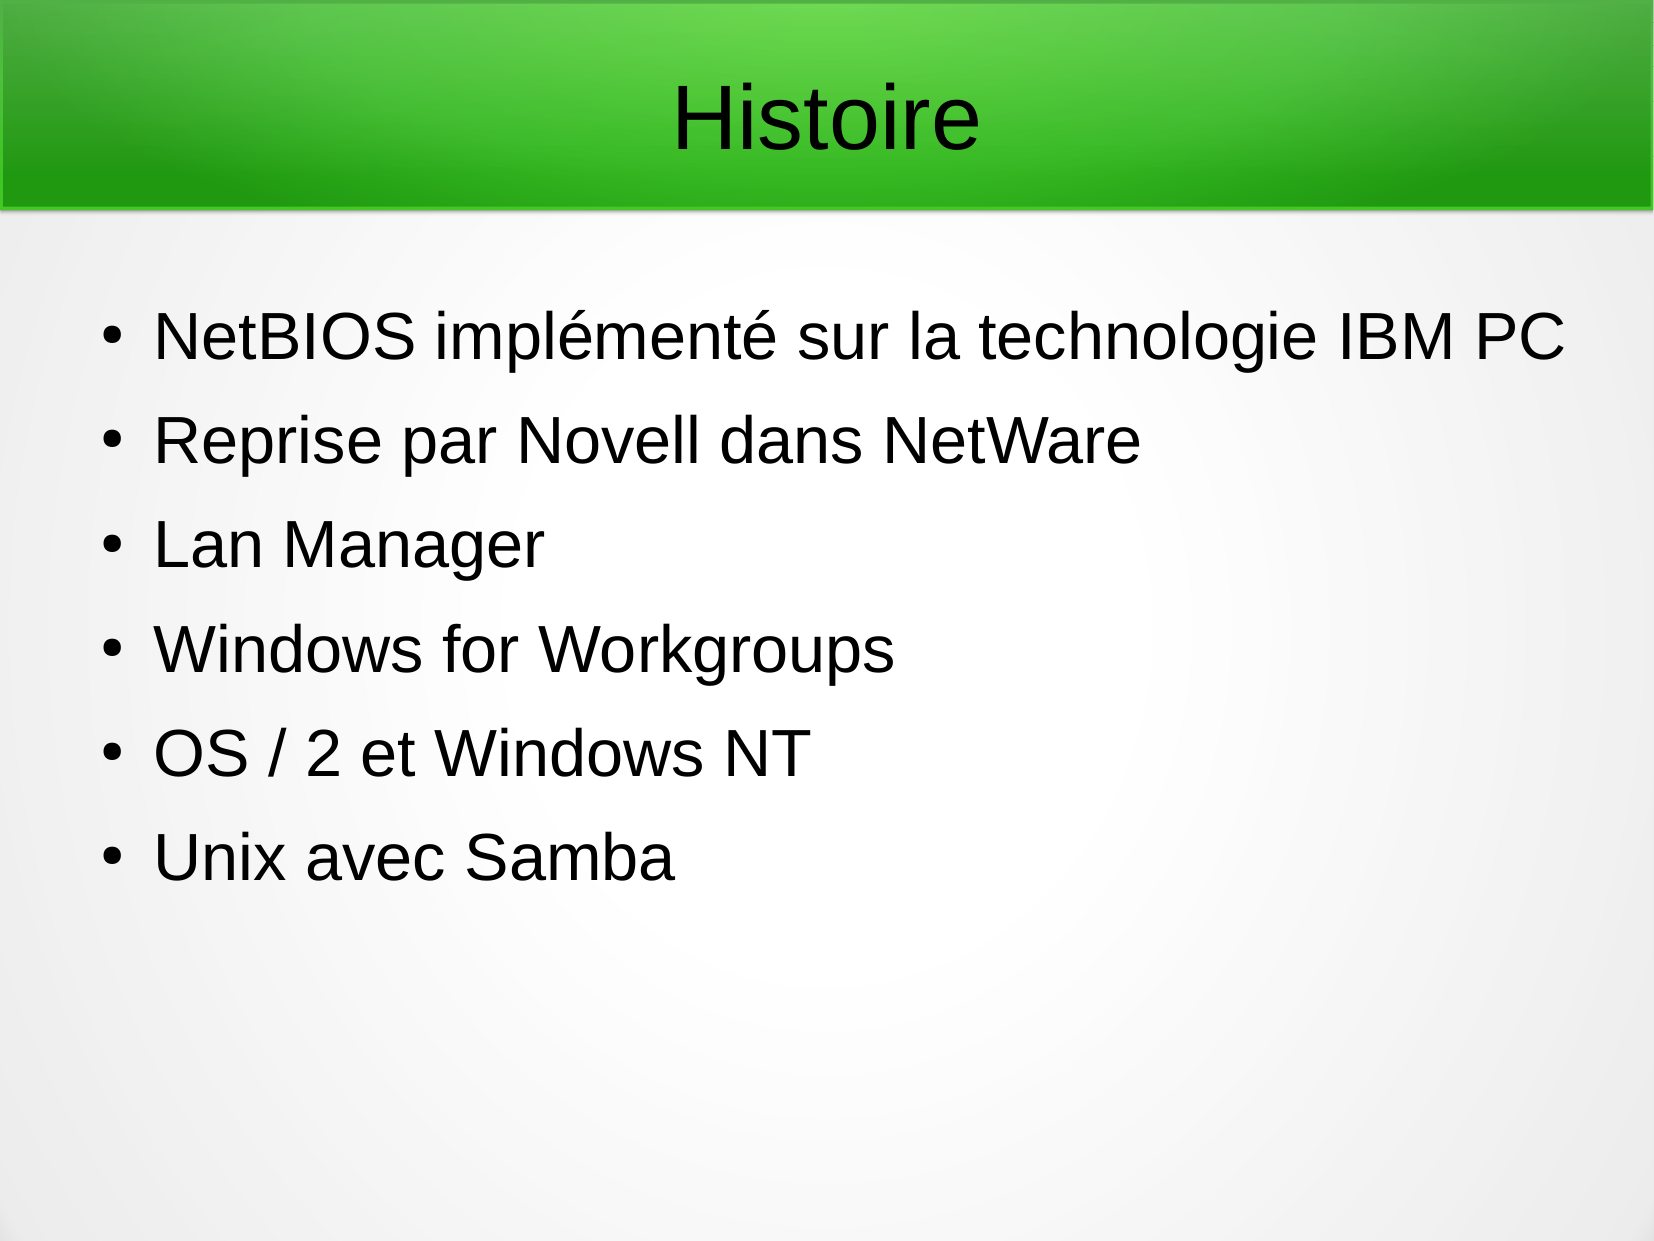

# Histoire
NetBIOS implémenté sur la technologie IBM PC
Reprise par Novell dans NetWare
Lan Manager
Windows for Workgroups
OS / 2 et Windows NT
Unix avec Samba